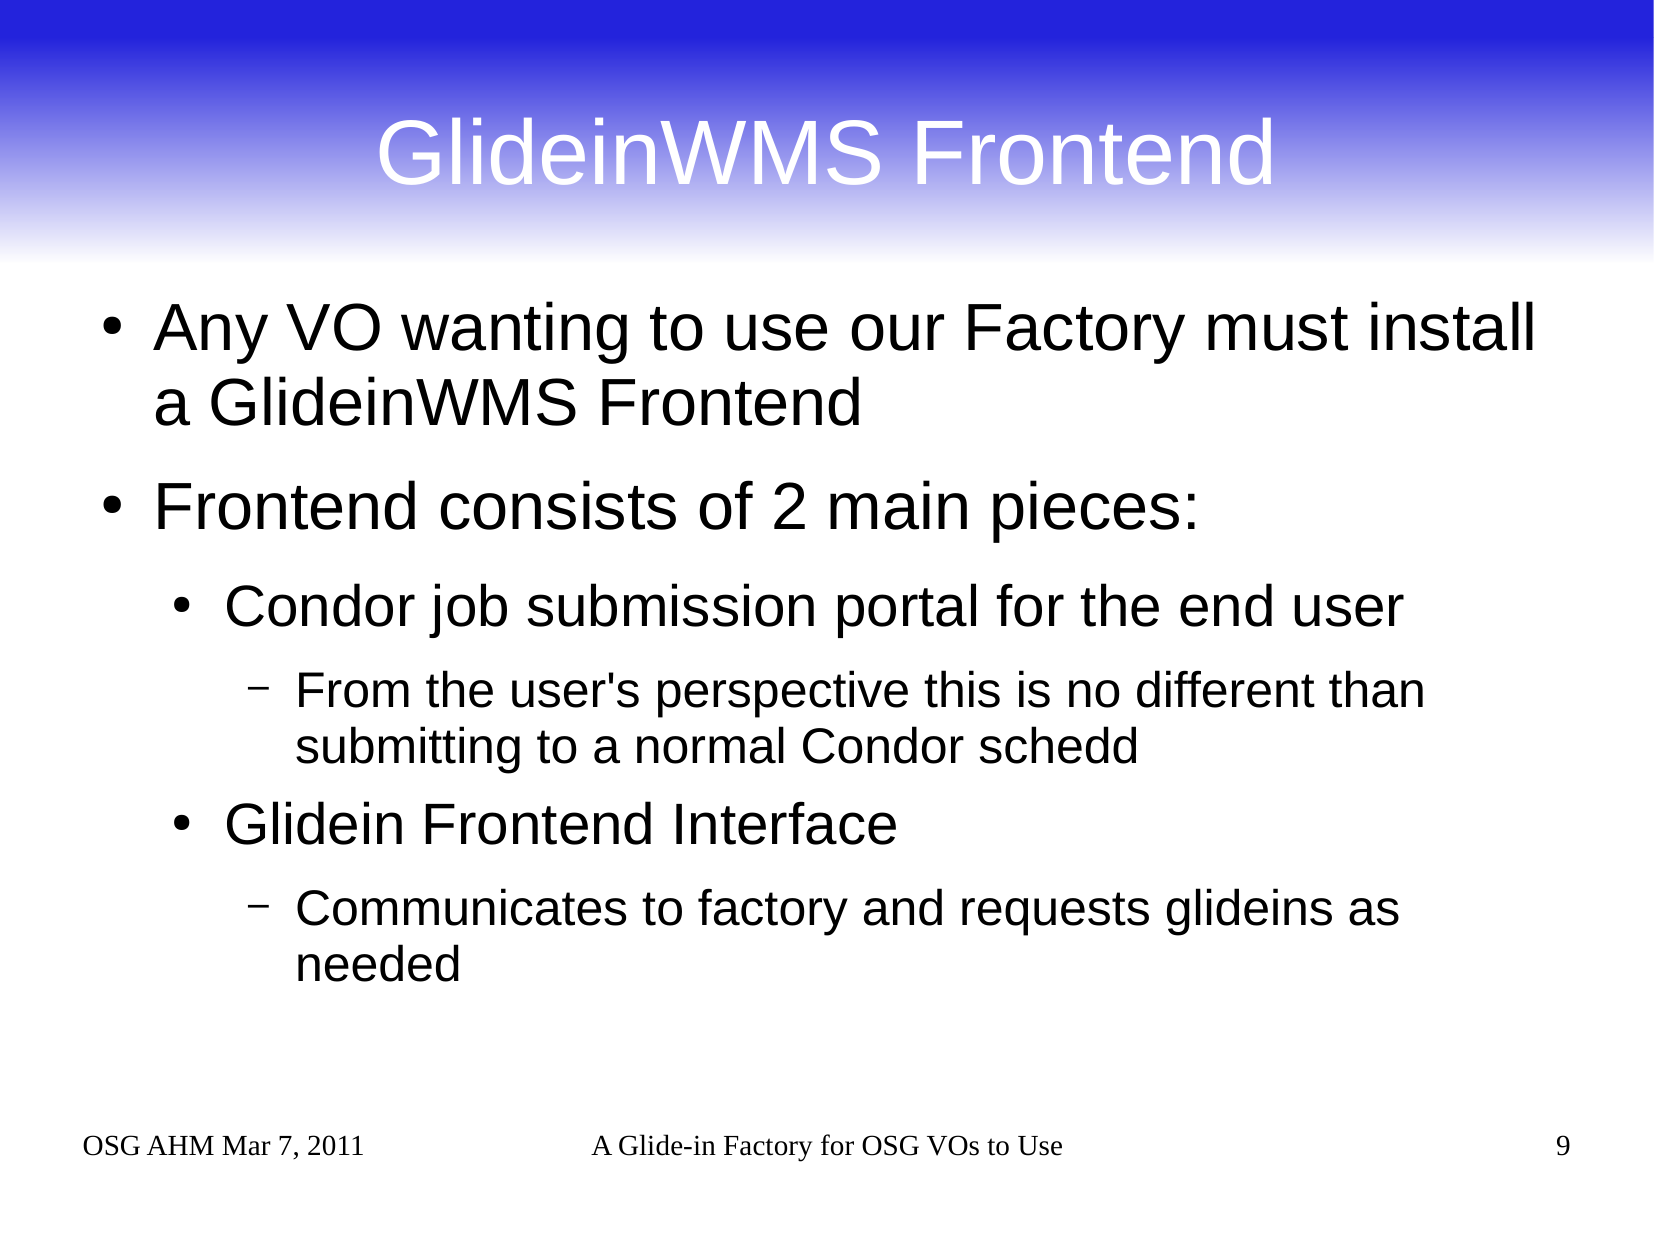

# GlideinWMS Frontend
Any VO wanting to use our Factory must install a GlideinWMS Frontend
Frontend consists of 2 main pieces:
Condor job submission portal for the end user
From the user's perspective this is no different than submitting to a normal Condor schedd
Glidein Frontend Interface
Communicates to factory and requests glideins as needed
OSG AHM Mar 7, 2011
A Glide-in Factory for OSG VOs to Use
9